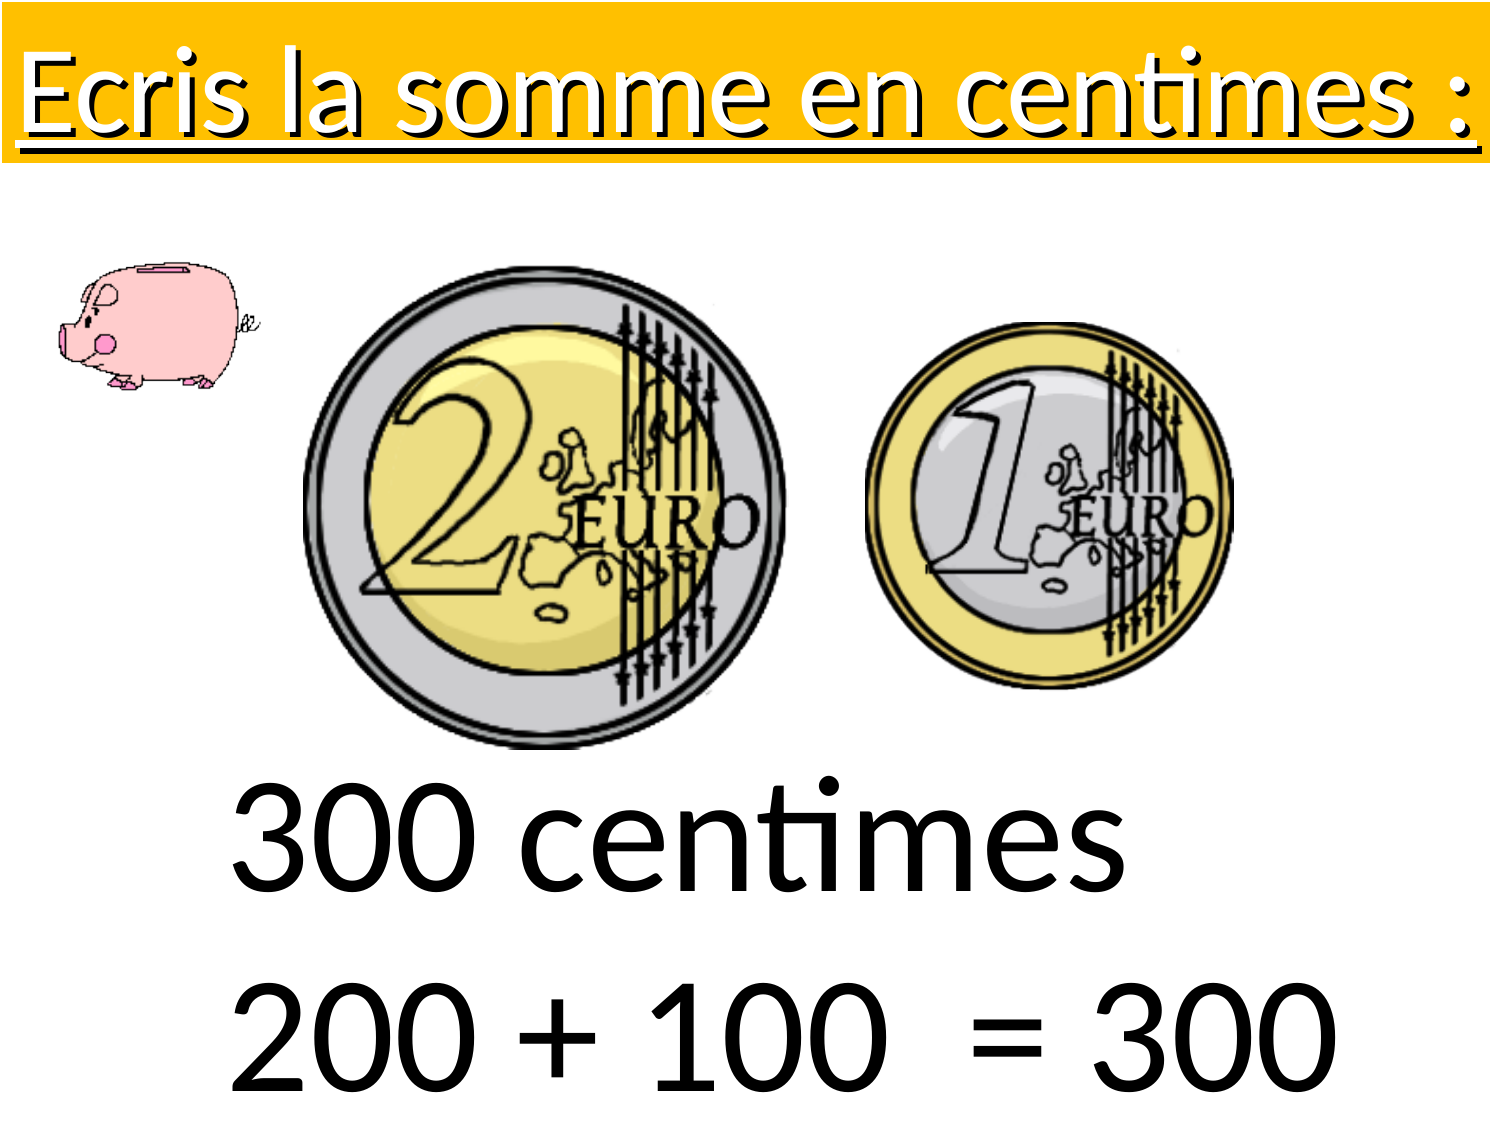

Ecris la somme en centimes :
300 centimes
200 + 100 = 300